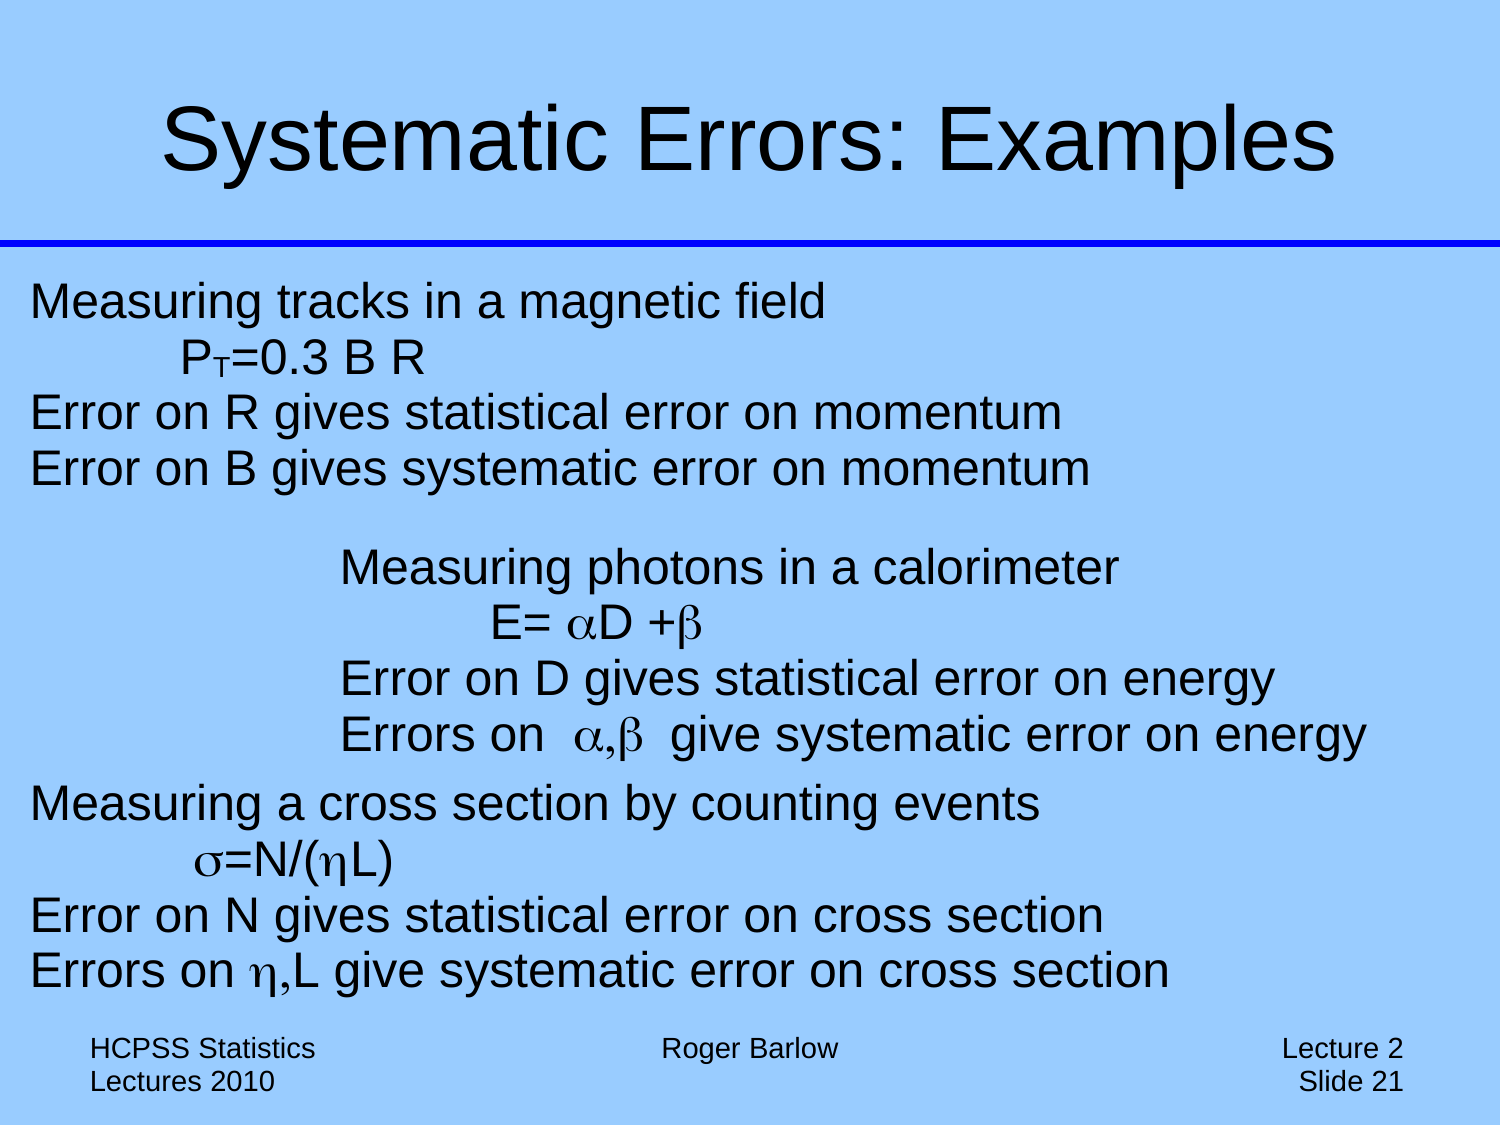

# Systematic Errors: Examples
Measuring tracks in a magnetic field
	PT=0.3 B R
Error on R gives statistical error on momentum
Error on B gives systematic error on momentum
Measuring photons in a calorimeter
	E= D +
Error on D gives statistical error on energy
Errors on , give systematic error on energy
Measuring a cross section by counting events
	 =N/(L)
Error on N gives statistical error on cross section
Errors on ,L give systematic error on cross section
21